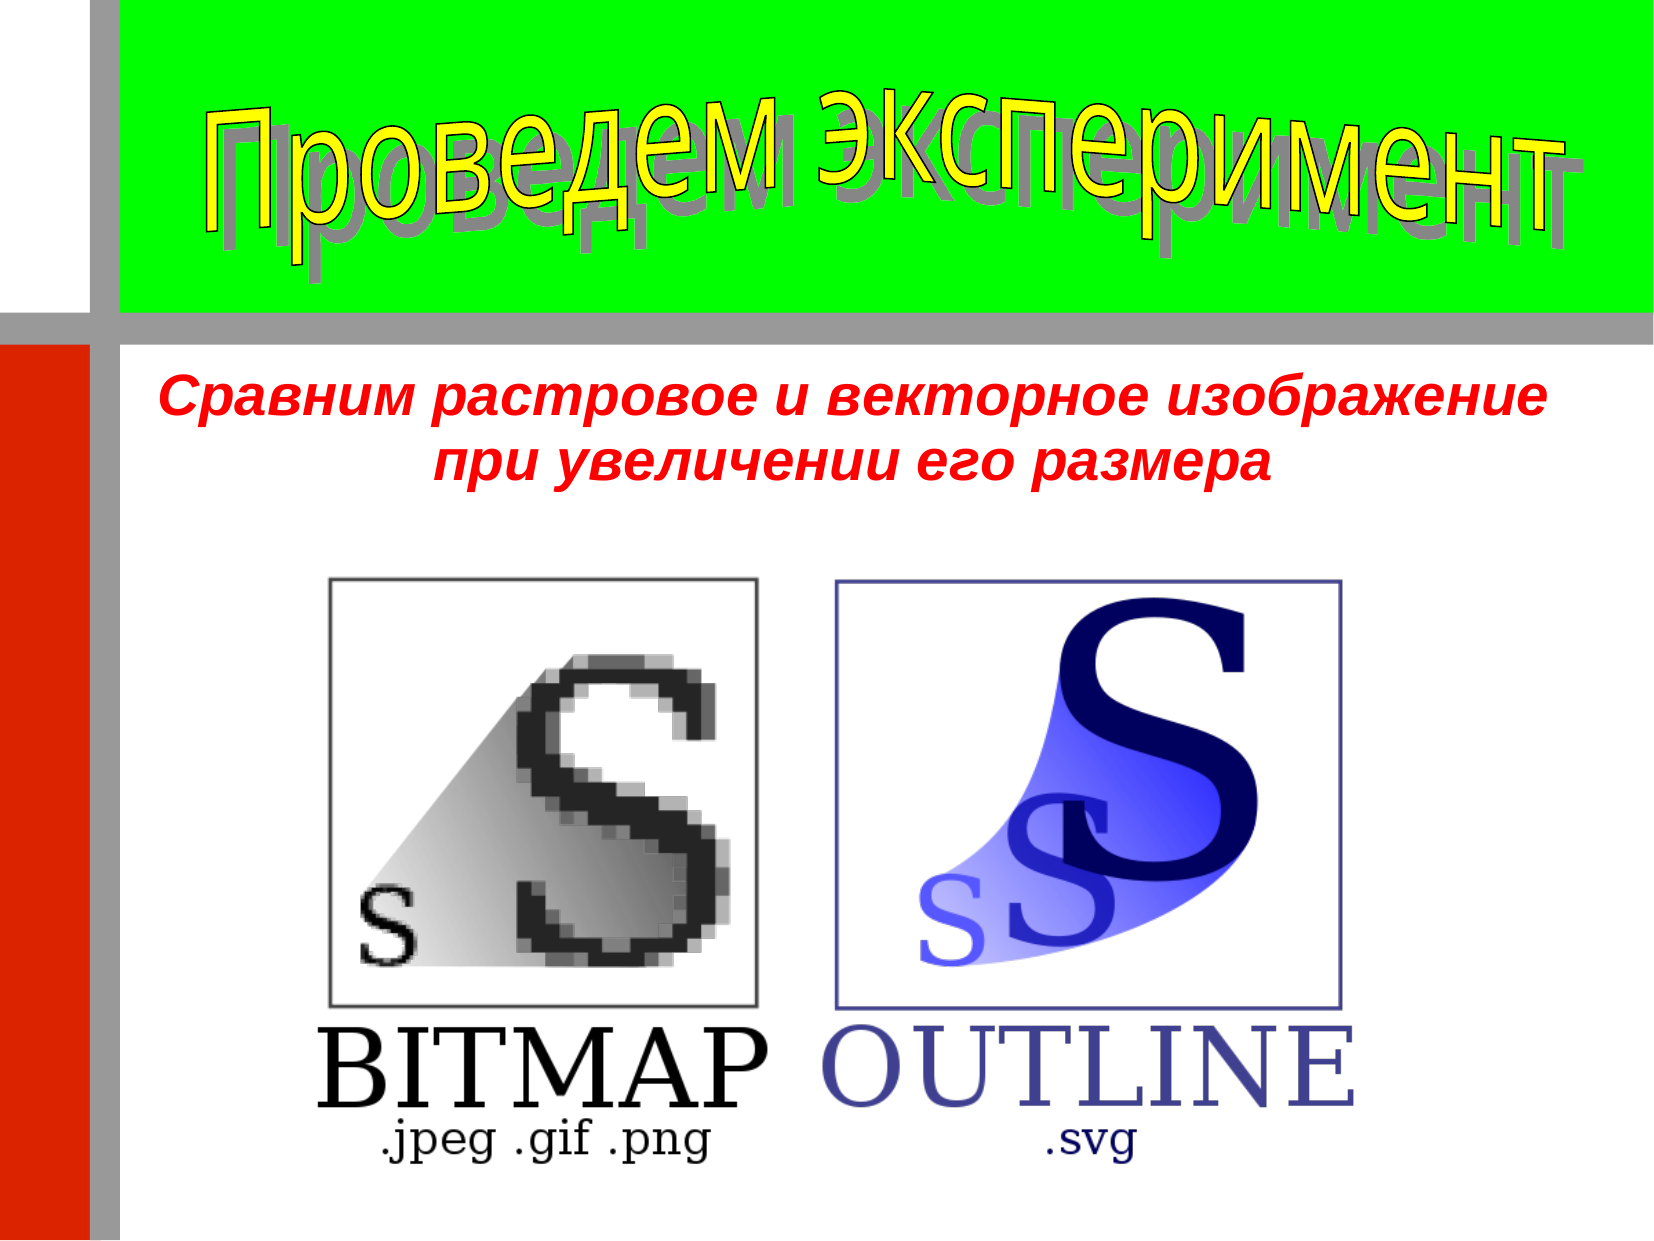

Проведем эксперимент
# Сравним растровое и векторное изображение при увеличении его размера